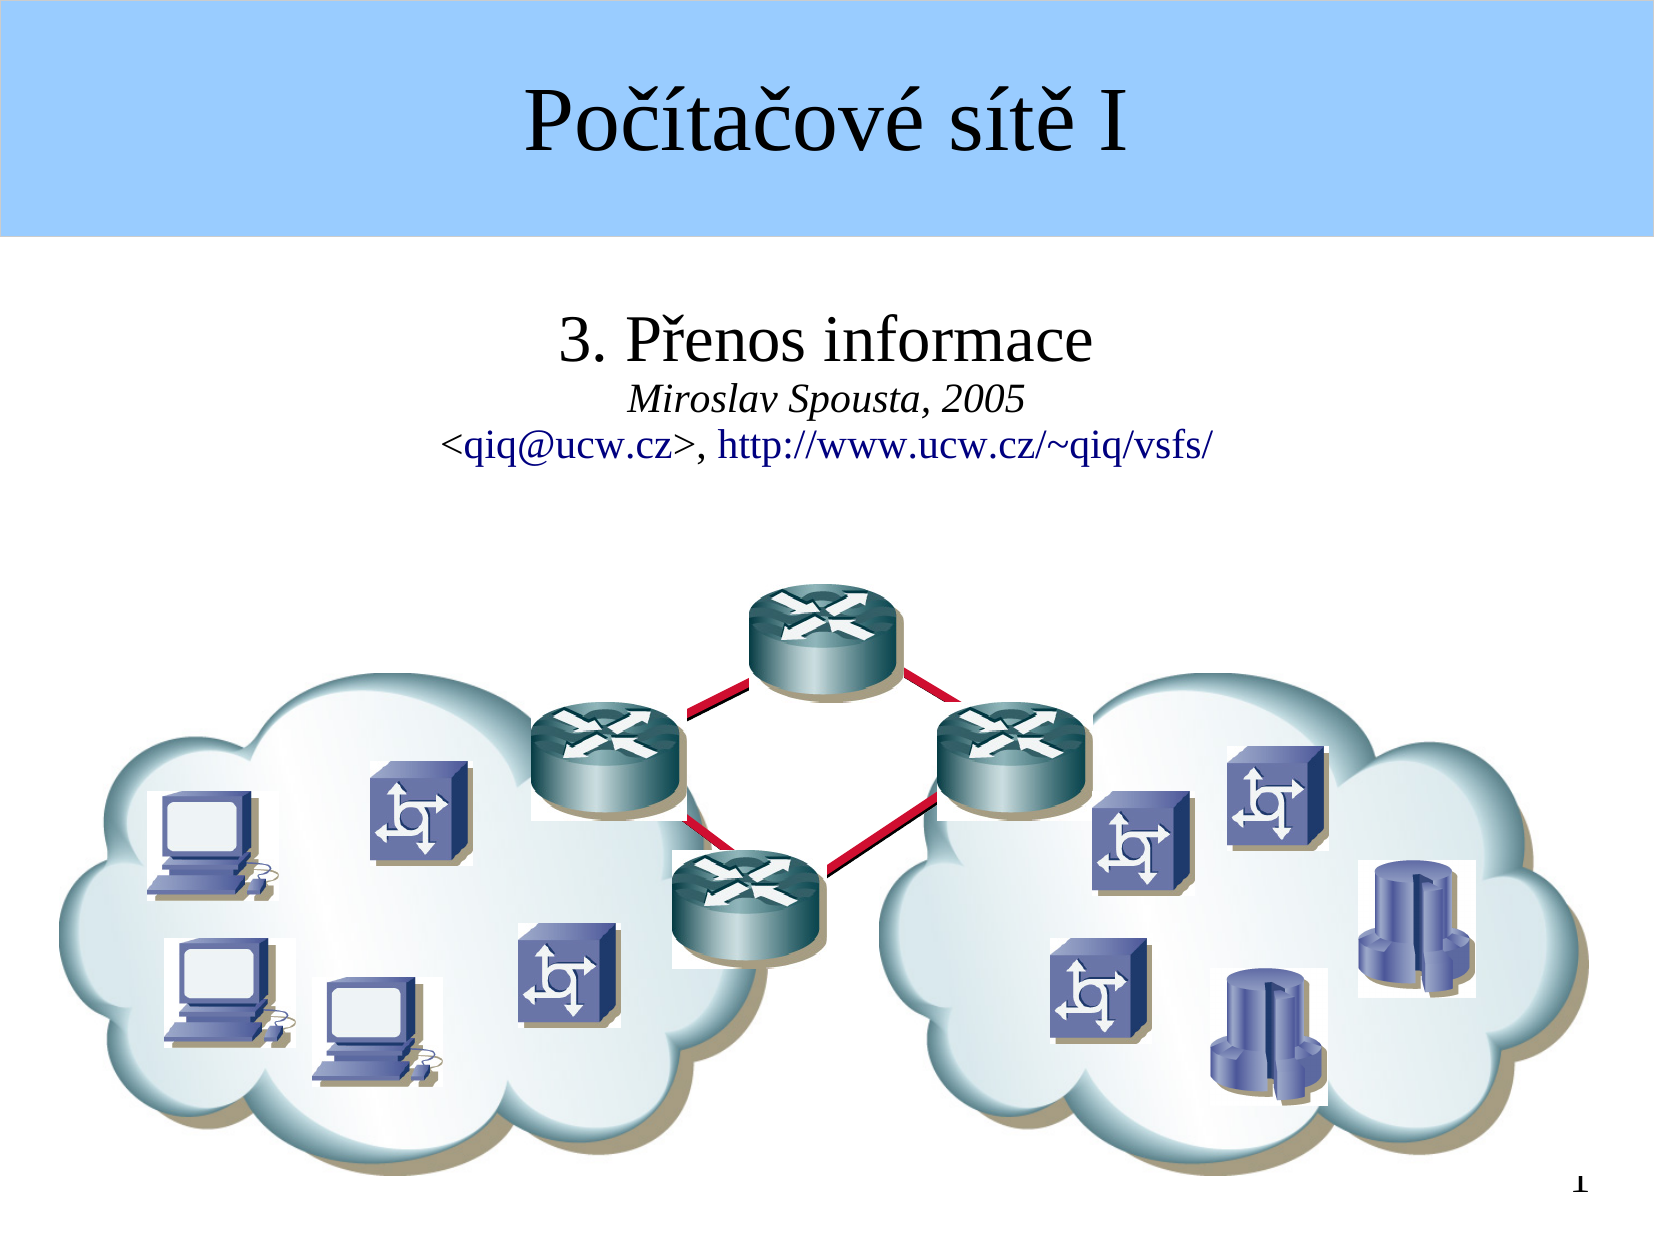

# Počítačové sítě I
3. Přenos informace
Miroslav Spousta, 2005
<qiq@ucw.cz>, http://www.ucw.cz/~qiq/vsfs/